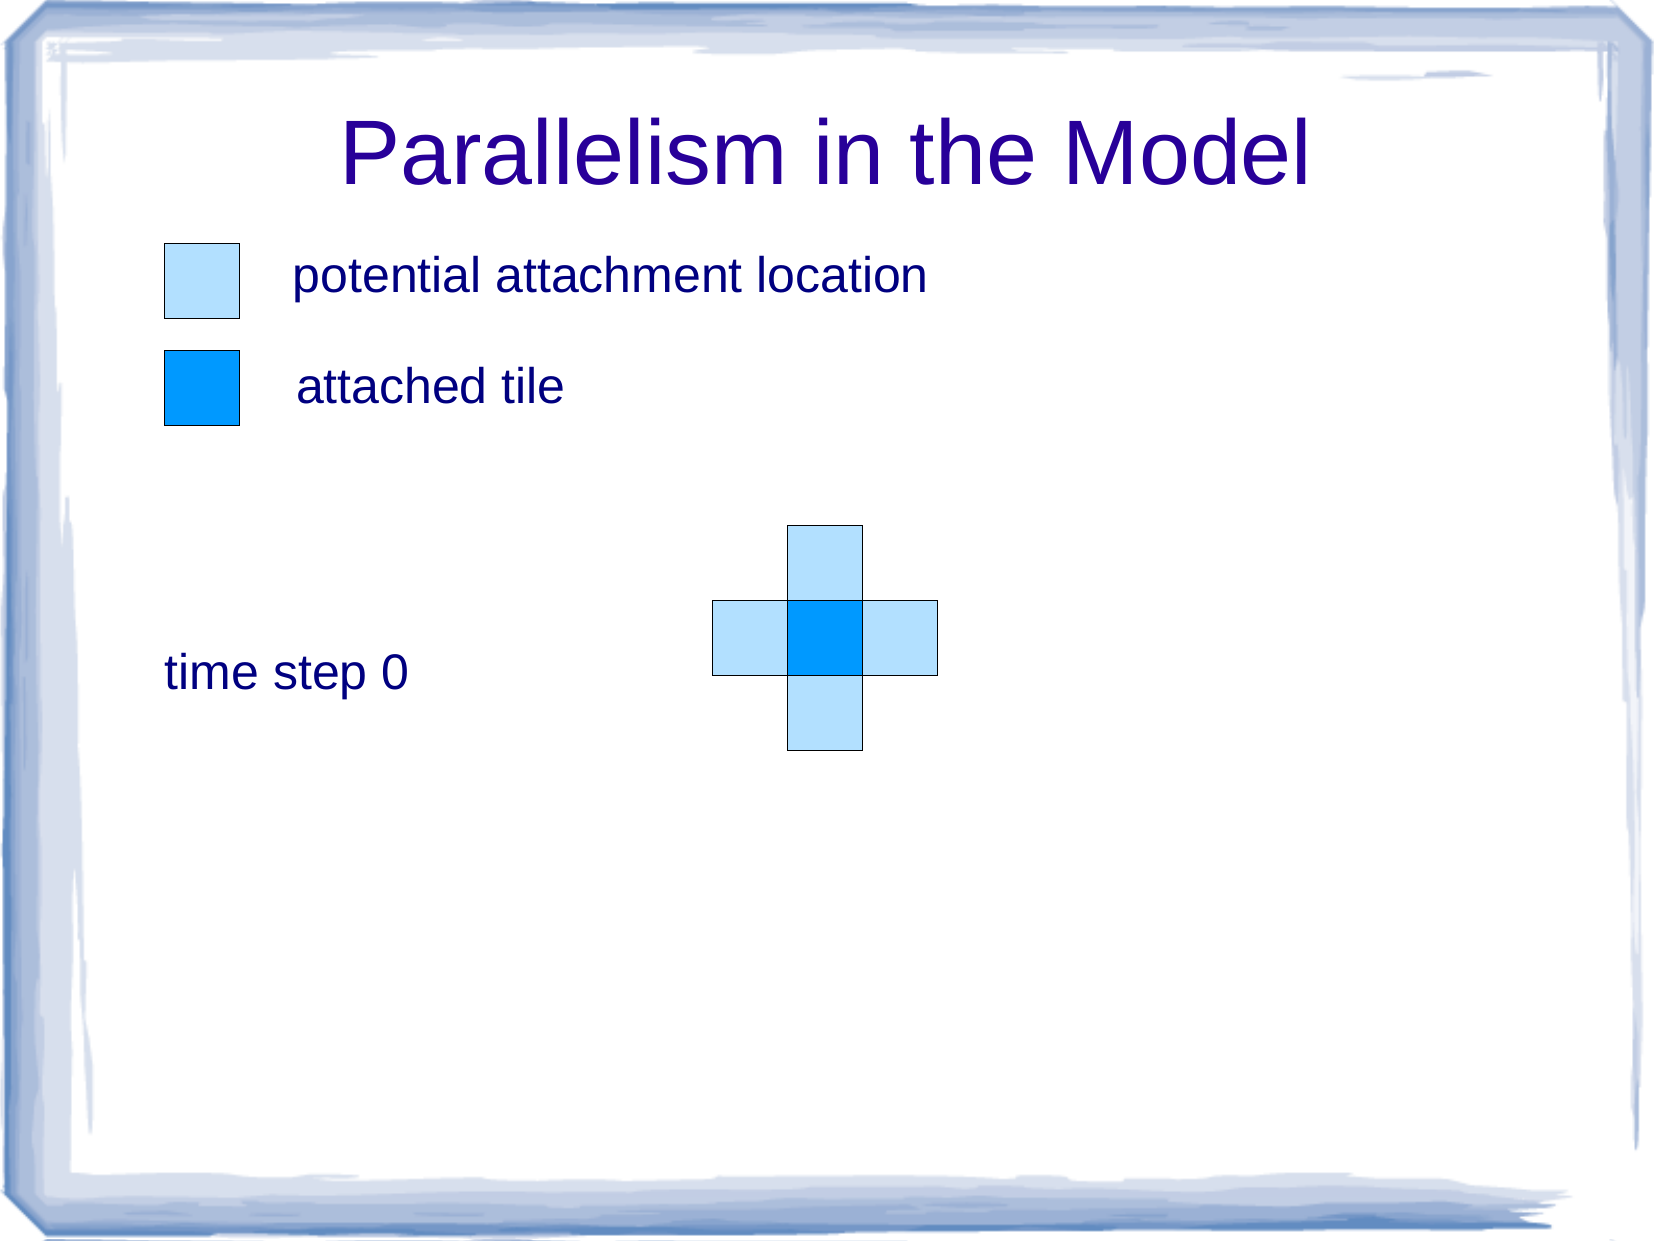

# Parallelism in the Model
potential attachment location
attached tile
time step 0